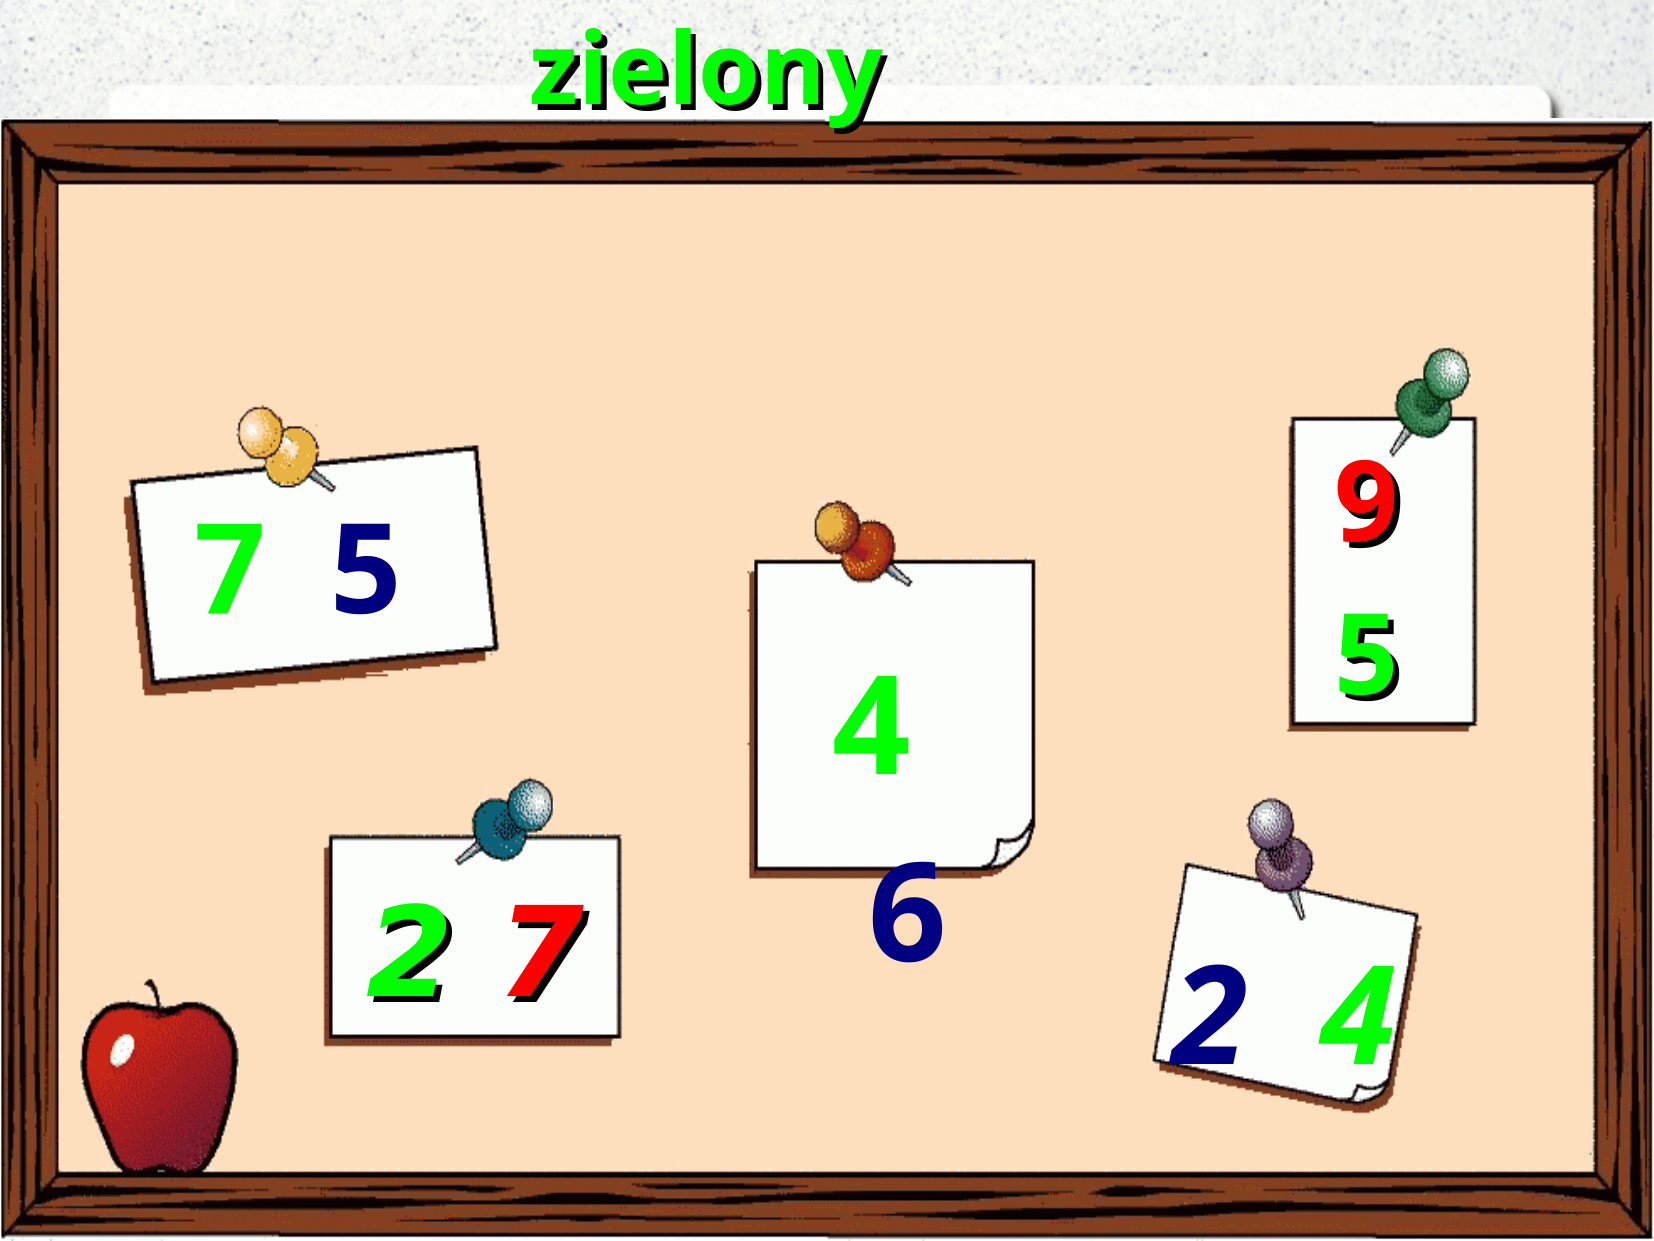

zielony
9
5
7 5
4 6
2 7
2 4
 Akademia Nowoczesnej Edukacji SPEKTRUM - www.an.edu.pl - akademia.spektrum@gmail.com